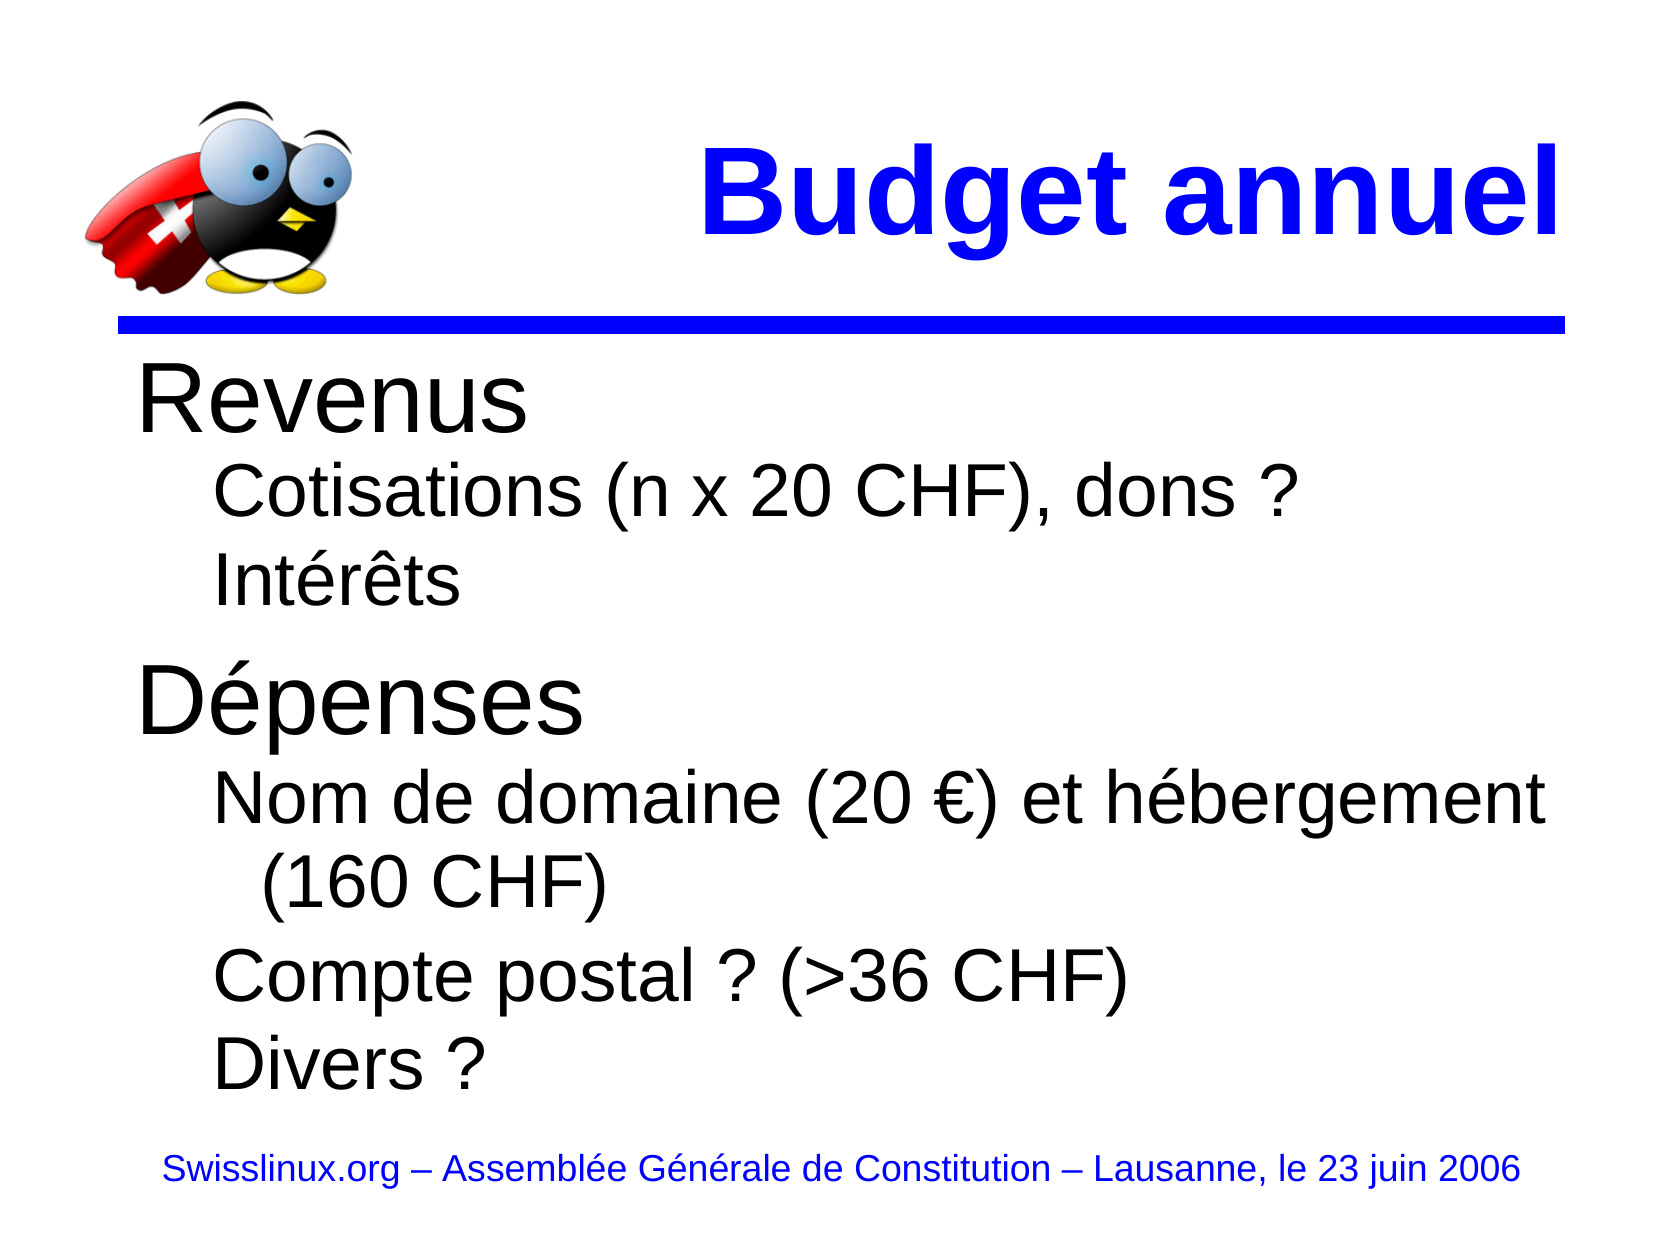

# Budget annuel
Revenus
Cotisations (n x 20 CHF), dons ?
Intérêts
Dépenses
Nom de domaine (20 €) et hébergement (160 CHF)
Compte postal ? (>36 CHF)
Divers ?
Swisslinux.org – Assemblée Générale de Constitution – Lausanne, le 23 juin 2006